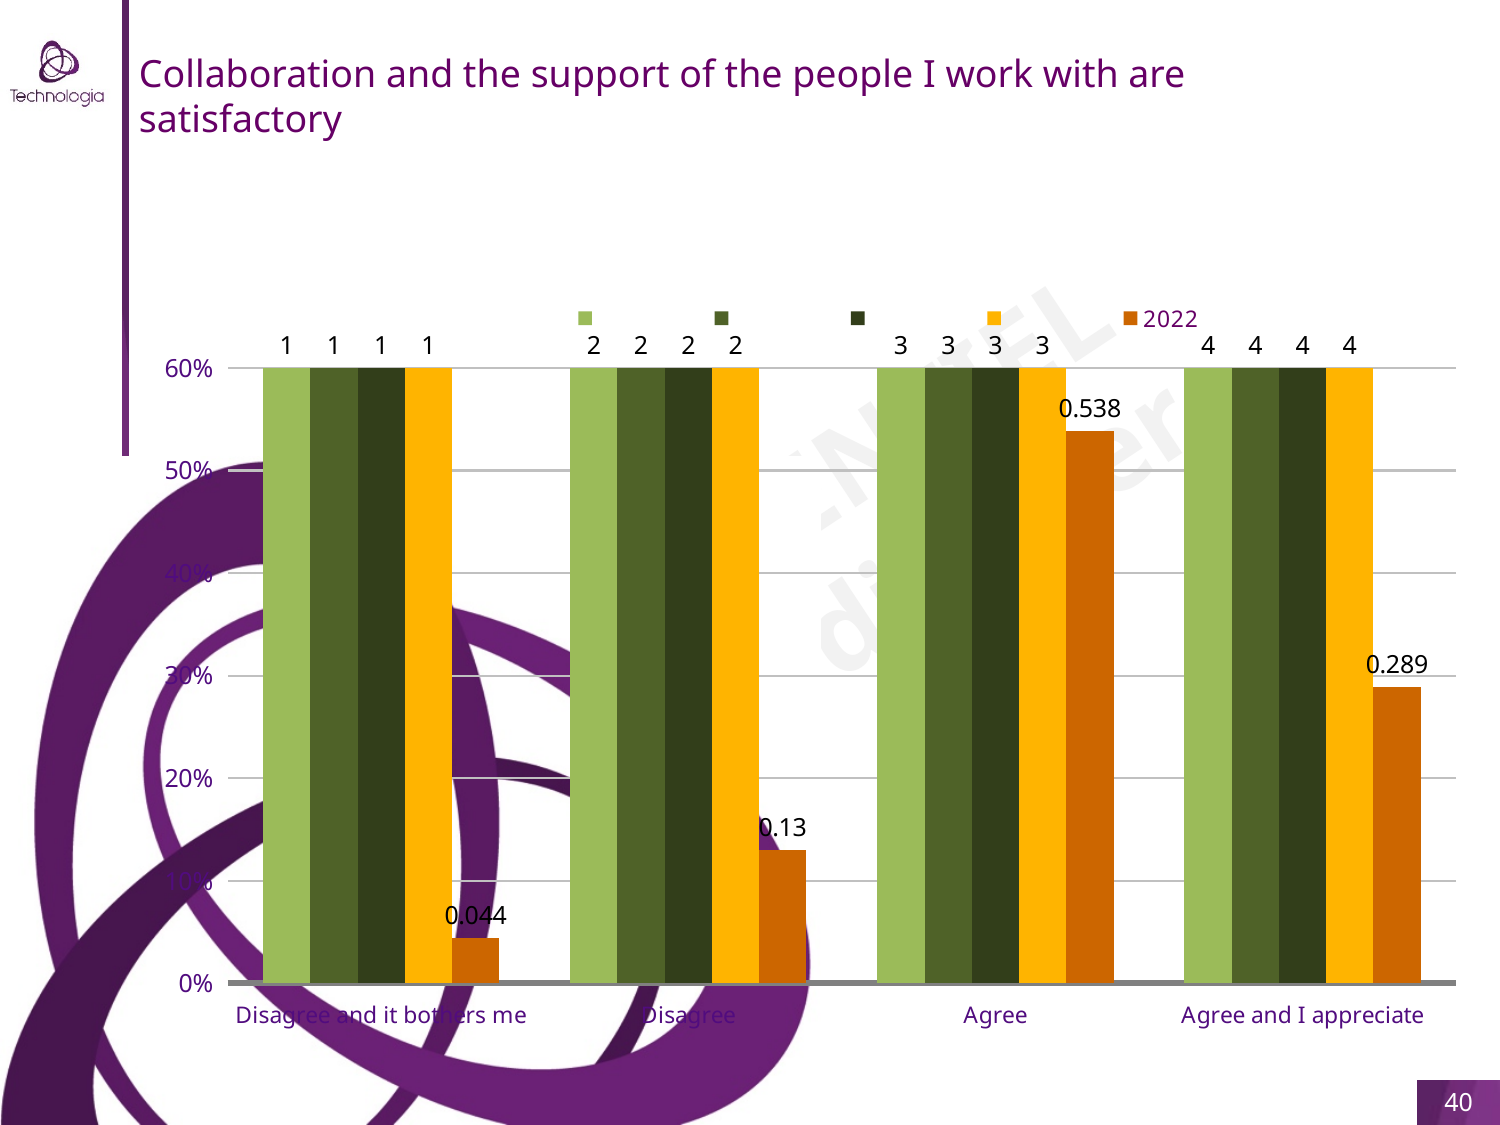

# Collaboration and the support of the people I work with are satisfactory
[unsupported chart]